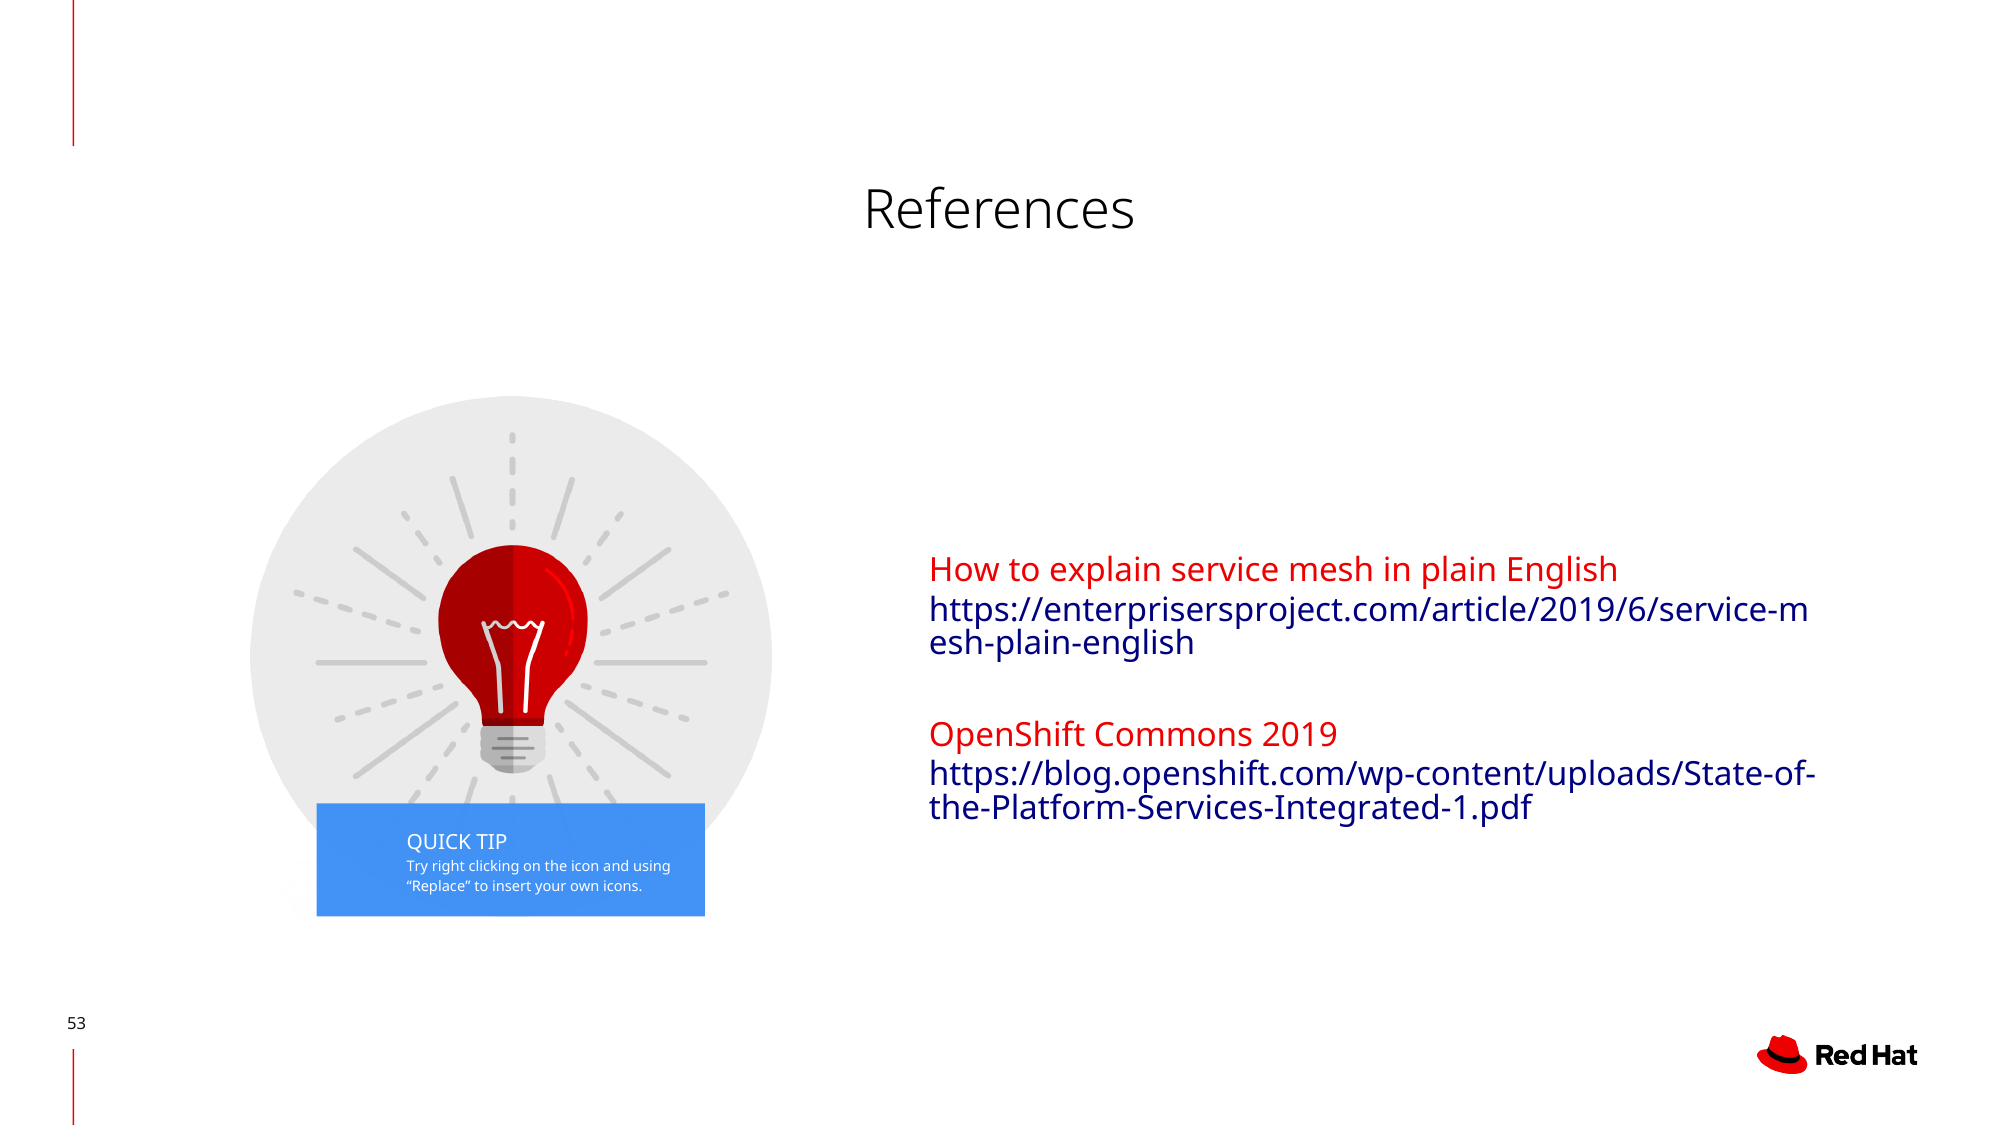

# References
How to explain service mesh in plain English
https://enterprisersproject.com/article/2019/6/service-mesh-plain-english
OpenShift Commons 2019https://blog.openshift.com/wp-content/uploads/State-of-the-Platform-Services-Integrated-1.pdf
QUICK TIP
Try right clicking on the icon and using “Replace” to insert your own icons.
53